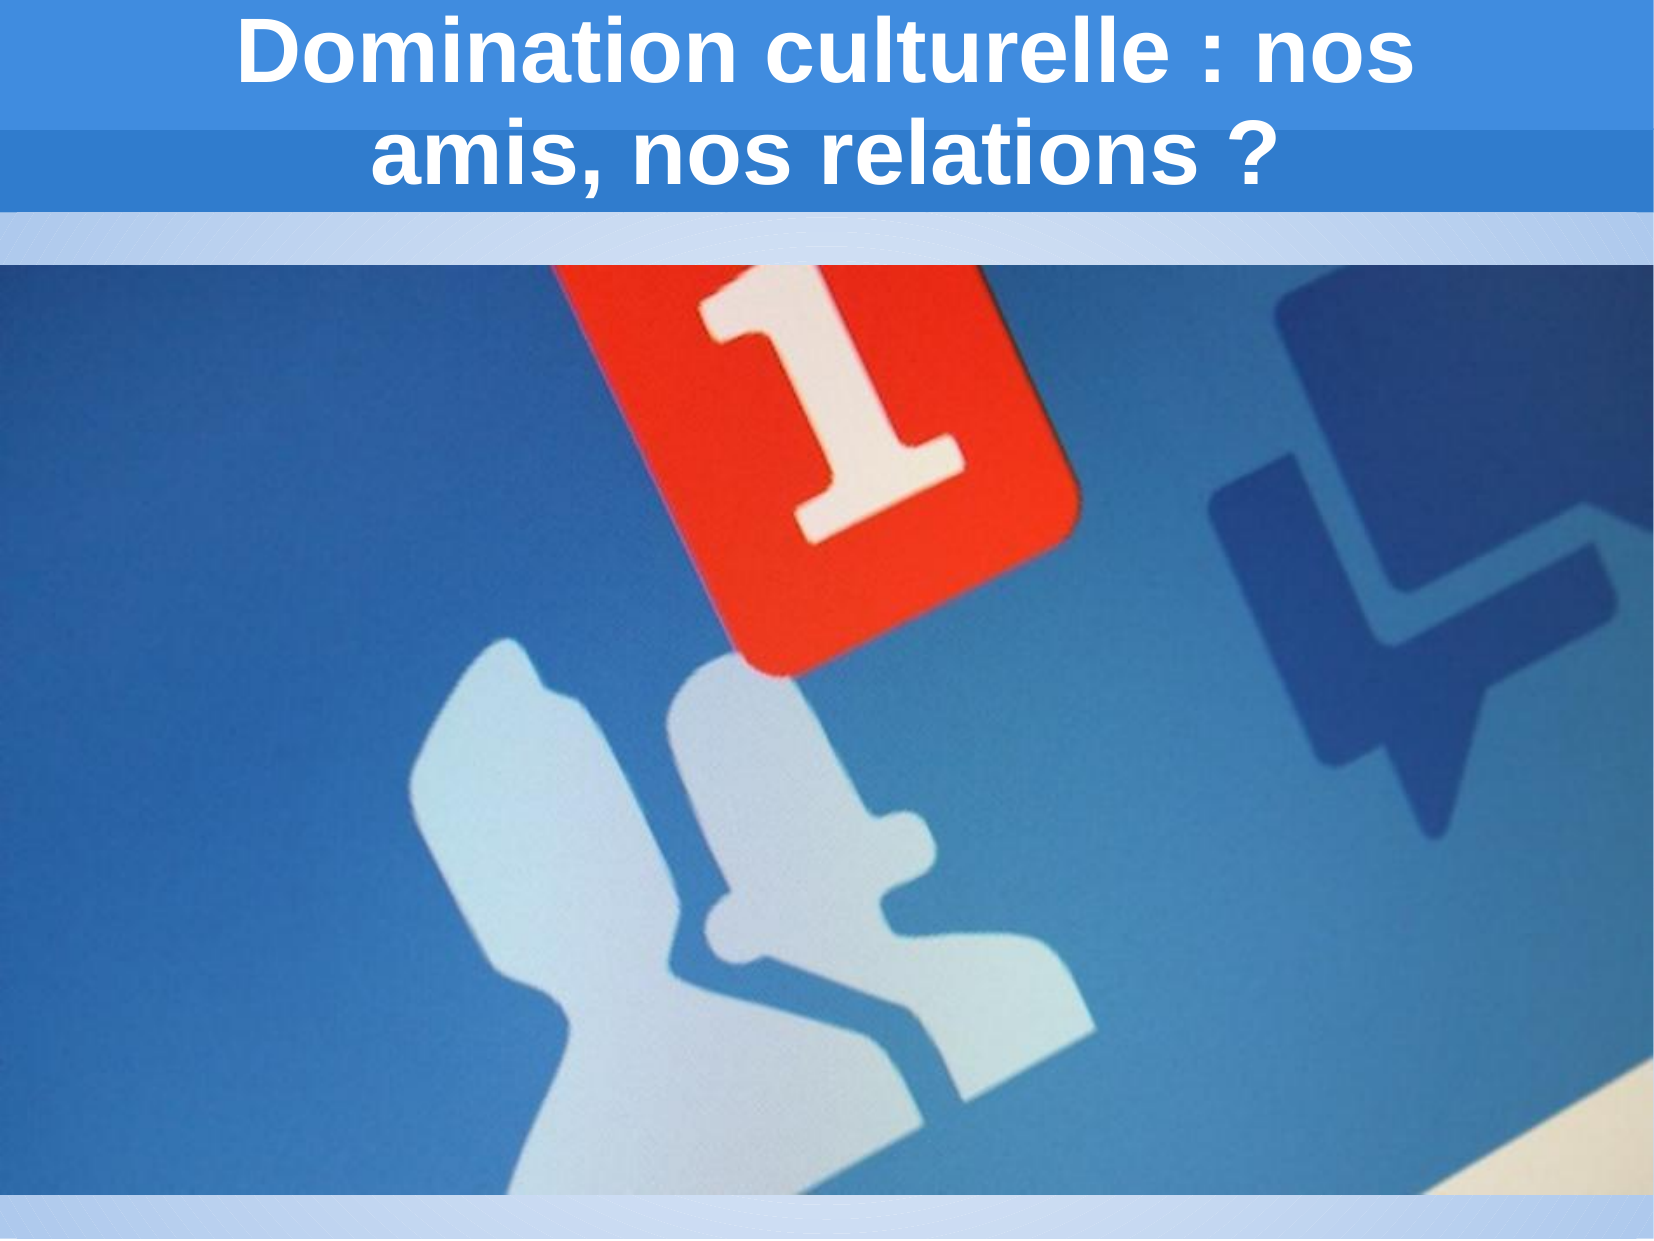

# Domination culturelle : nos amis, nos relations ?